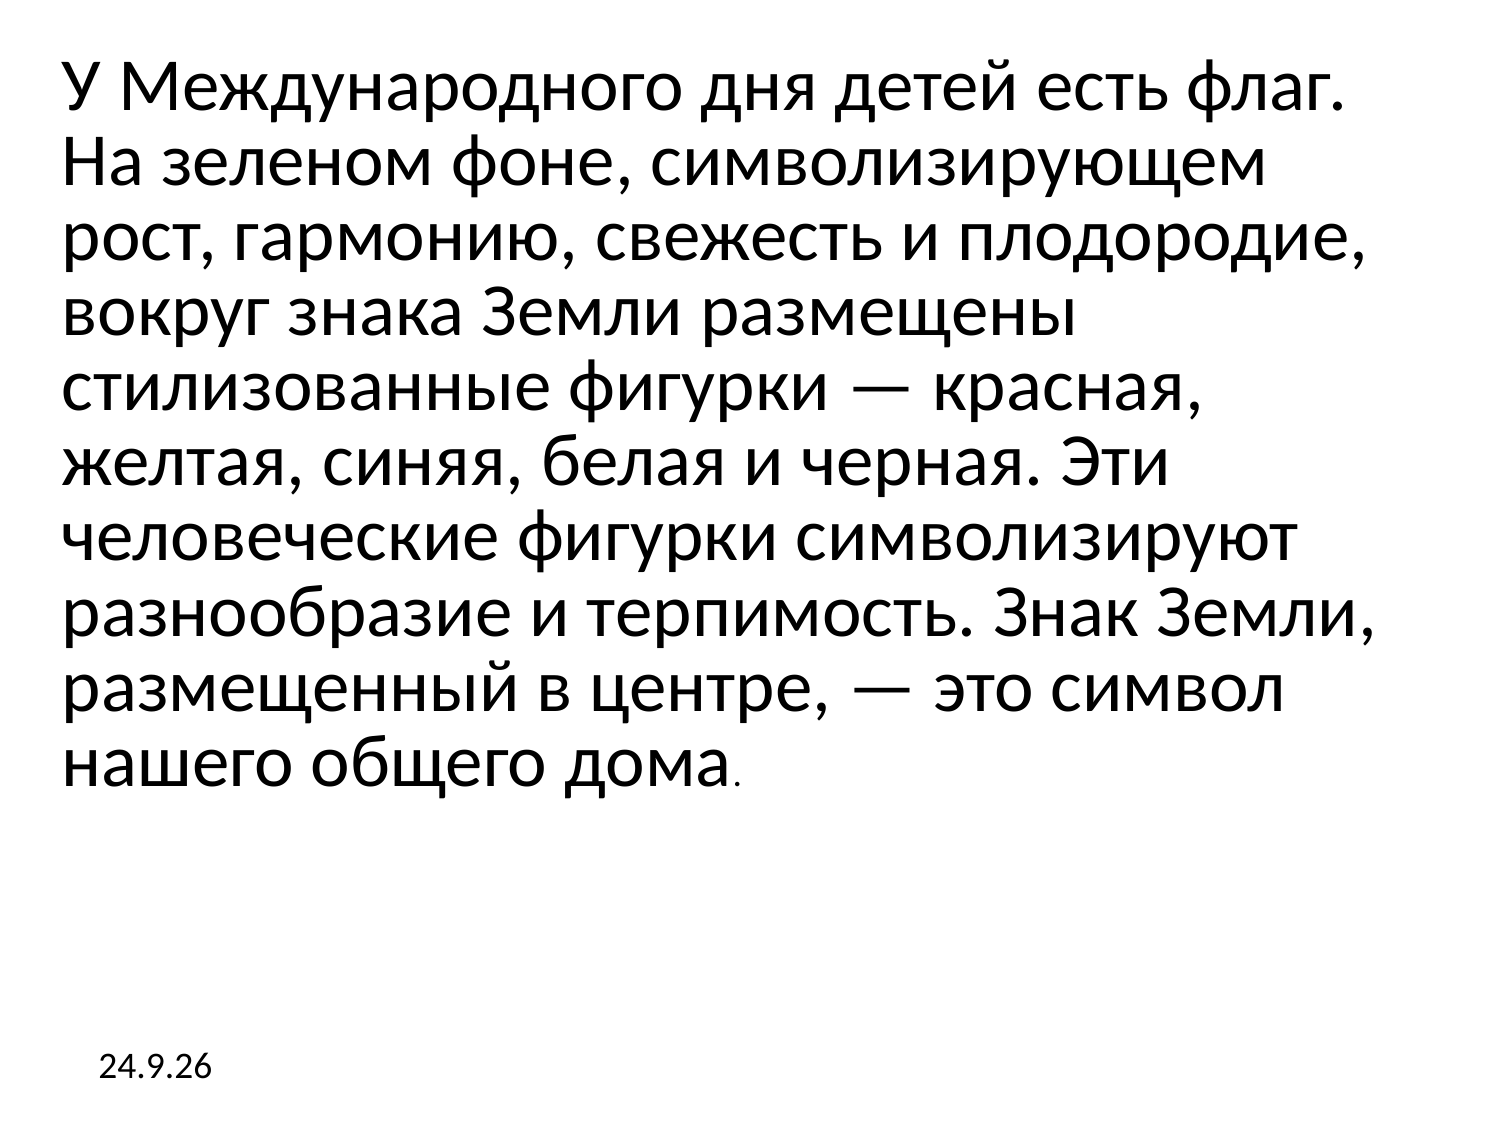

У Международного дня детей есть флаг. На зеленом фоне, символизирующем рост, гармонию, свежесть и плодородие, вокруг знака Земли размещены стилизованные фигурки — красная, желтая, синяя, белая и черная. Эти человеческие фигурки символизируют разнообразие и терпимость. Знак Земли, размещенный в центре, — это символ нашего общего дома.